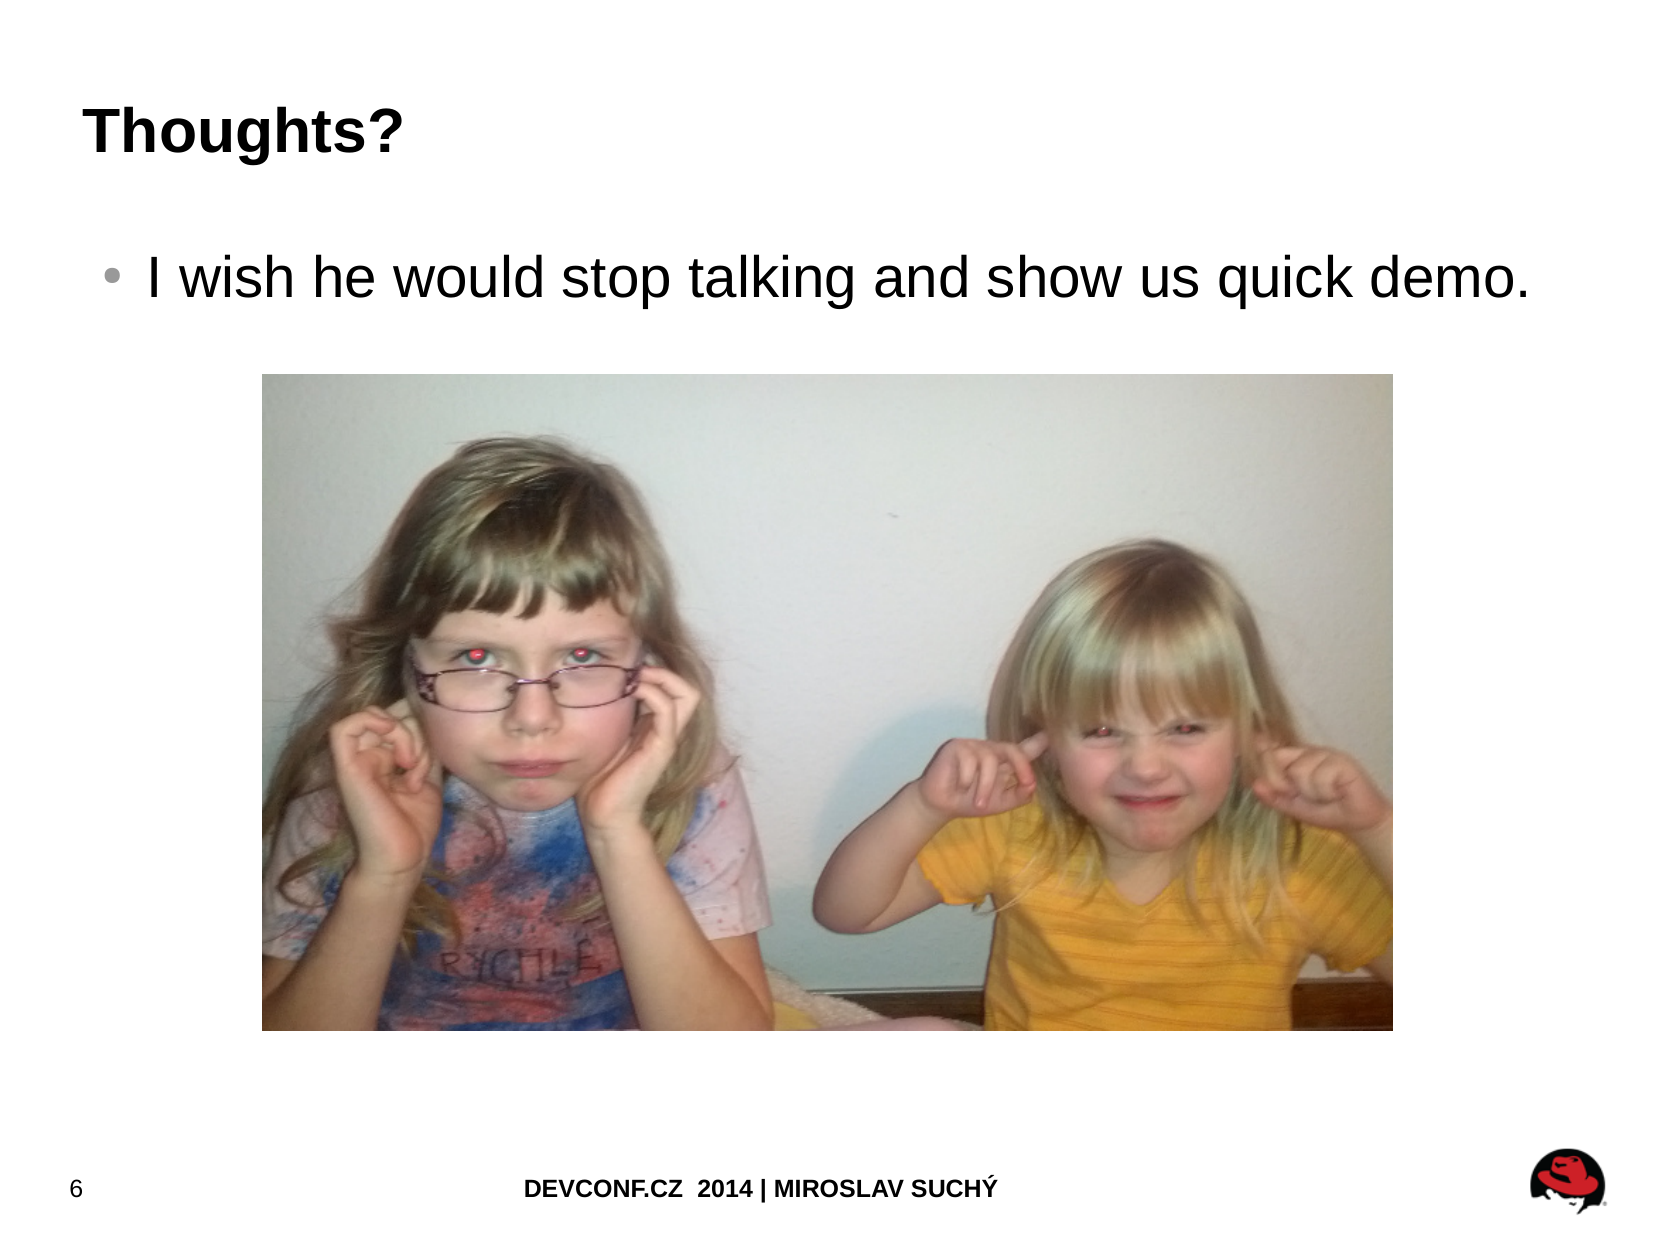

# Thoughts?
I wish he would stop talking and show us quick demo.